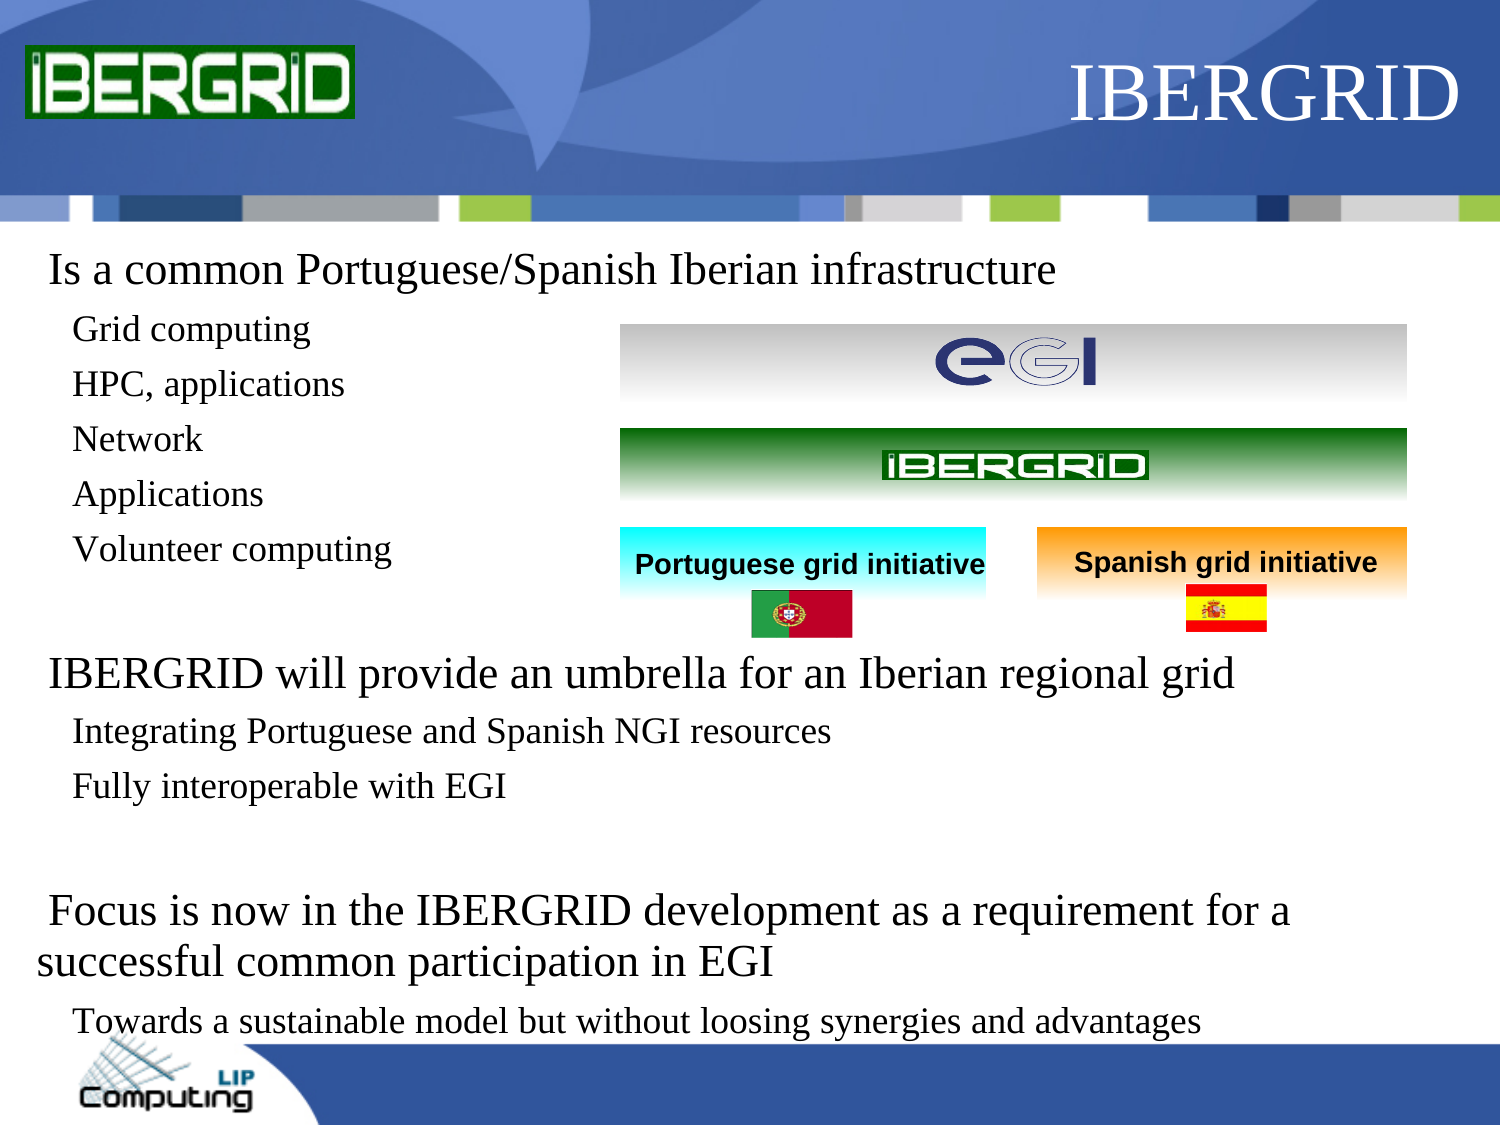

IBERGRID
 Is a common Portuguese/Spanish Iberian infrastructure
Grid computing
HPC, applications
Network
Applications
Volunteer computing
 IBERGRID will provide an umbrella for an Iberian regional grid
Integrating Portuguese and Spanish NGI resources
Fully interoperable with EGI
 Focus is now in the IBERGRID development as a requirement for a successful common participation in EGI
Towards a sustainable model but without loosing synergies and advantages
Spanish grid initiative
Portuguese grid initiative